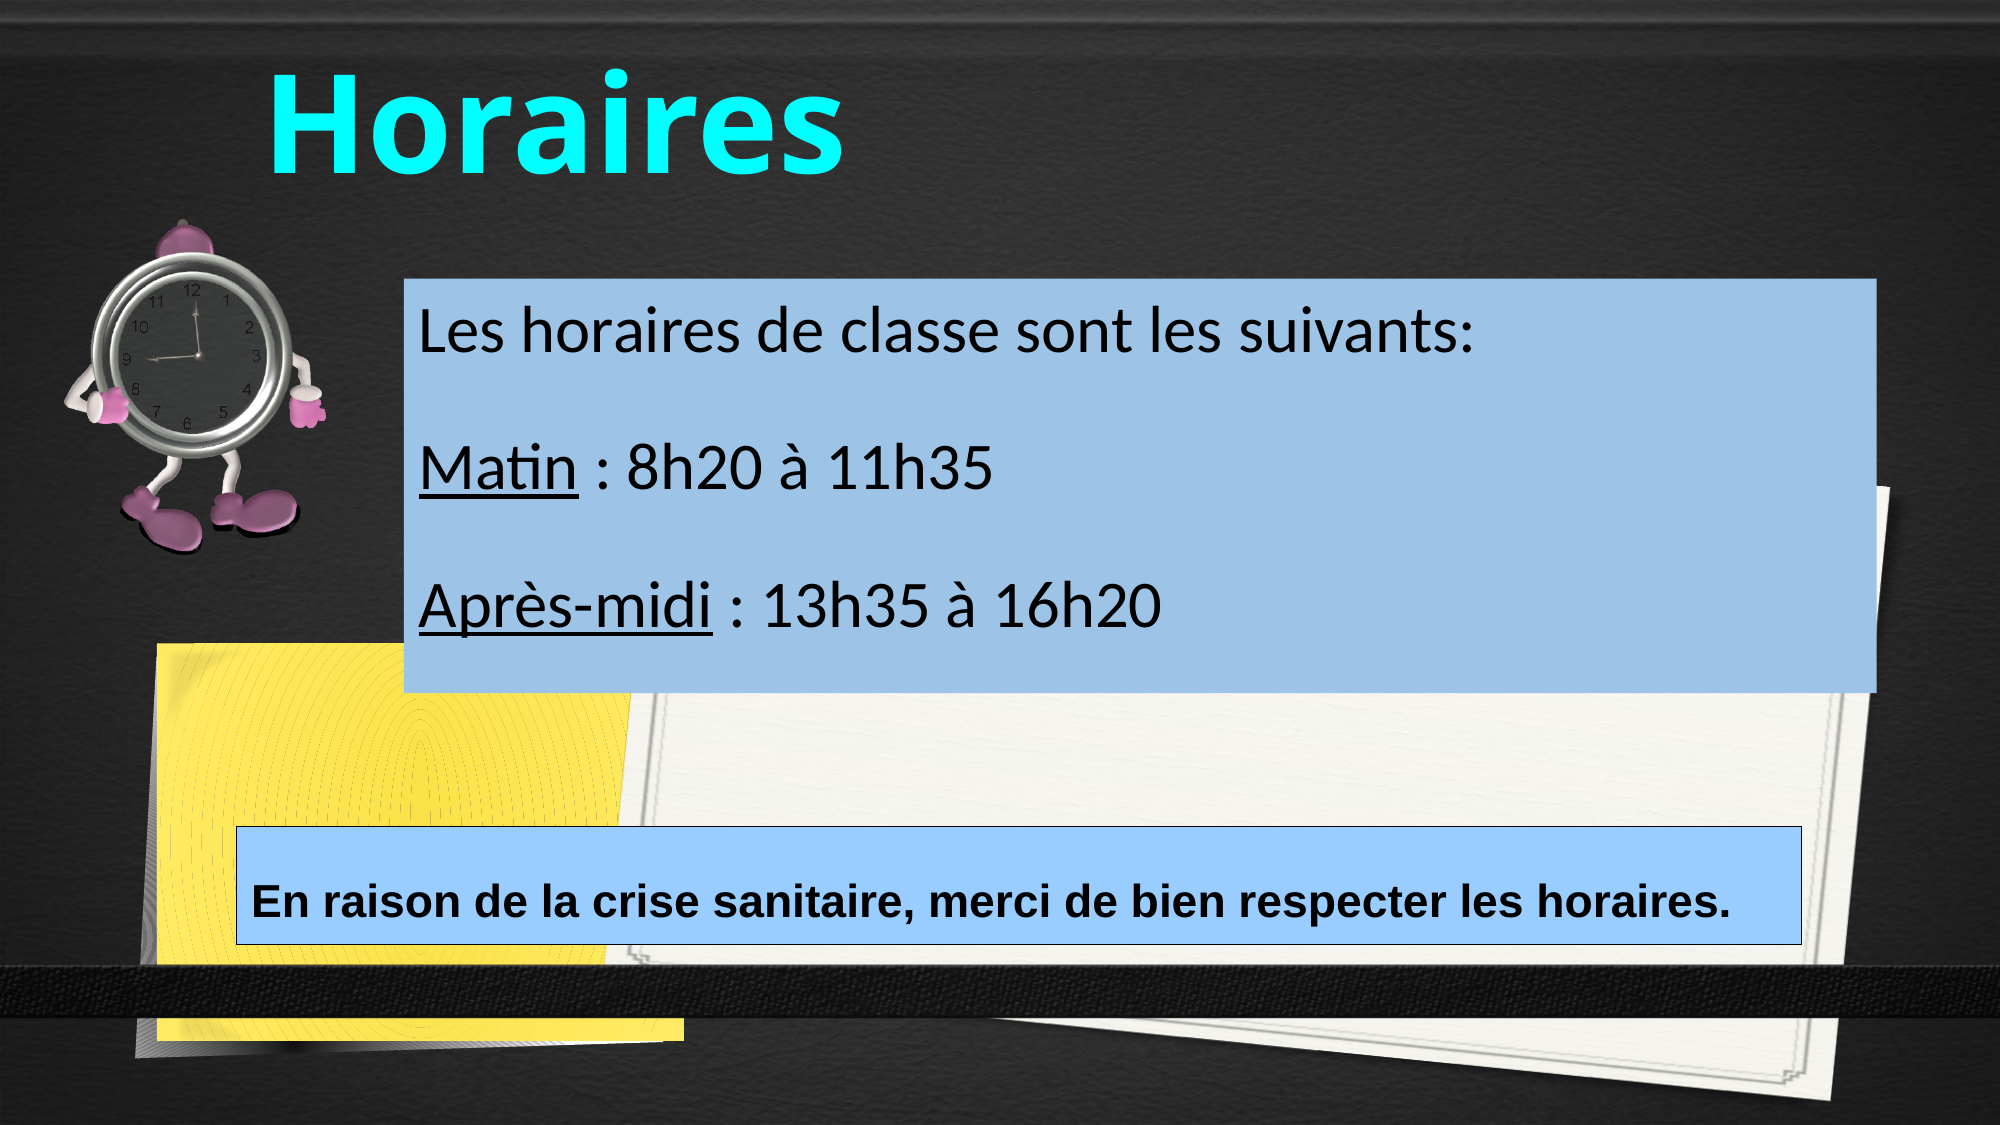

# Horaires
Les horaires de classe sont les suivants:
Matin : 8h20 à 11h35
Après-midi : 13h35 à 16h20
En raison de la crise sanitaire, merci de bien respecter les horaires.